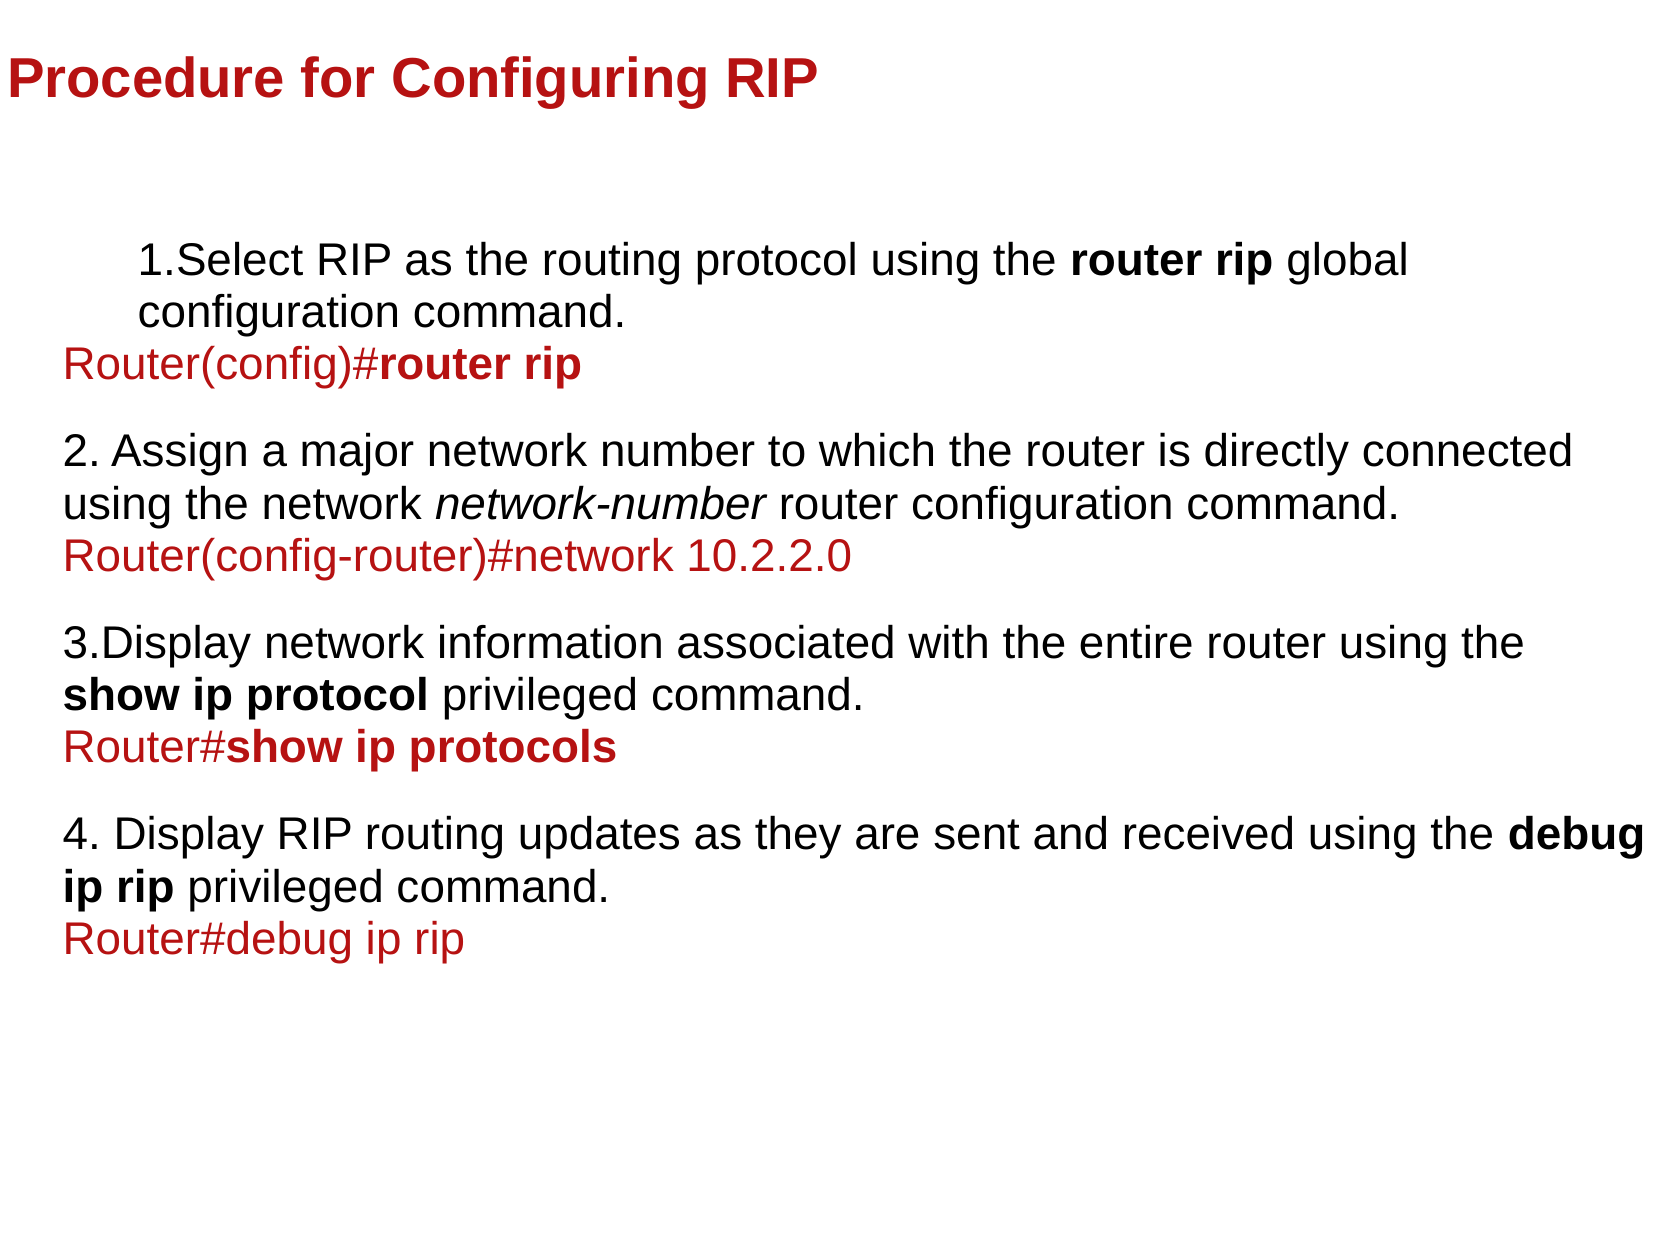

Procedure for Configuring RIP
Select RIP as the routing protocol using the router rip global configuration command.
Router(config)#router rip
2. Assign a major network number to which the router is directly connected using the network network-number router configuration command.
Router(config-router)#network 10.2.2.0
3.Display network information associated with the entire router using the show ip protocol privileged command.
Router#show ip protocols
4. Display RIP routing updates as they are sent and received using the debug ip rip privileged command.
Router#debug ip rip